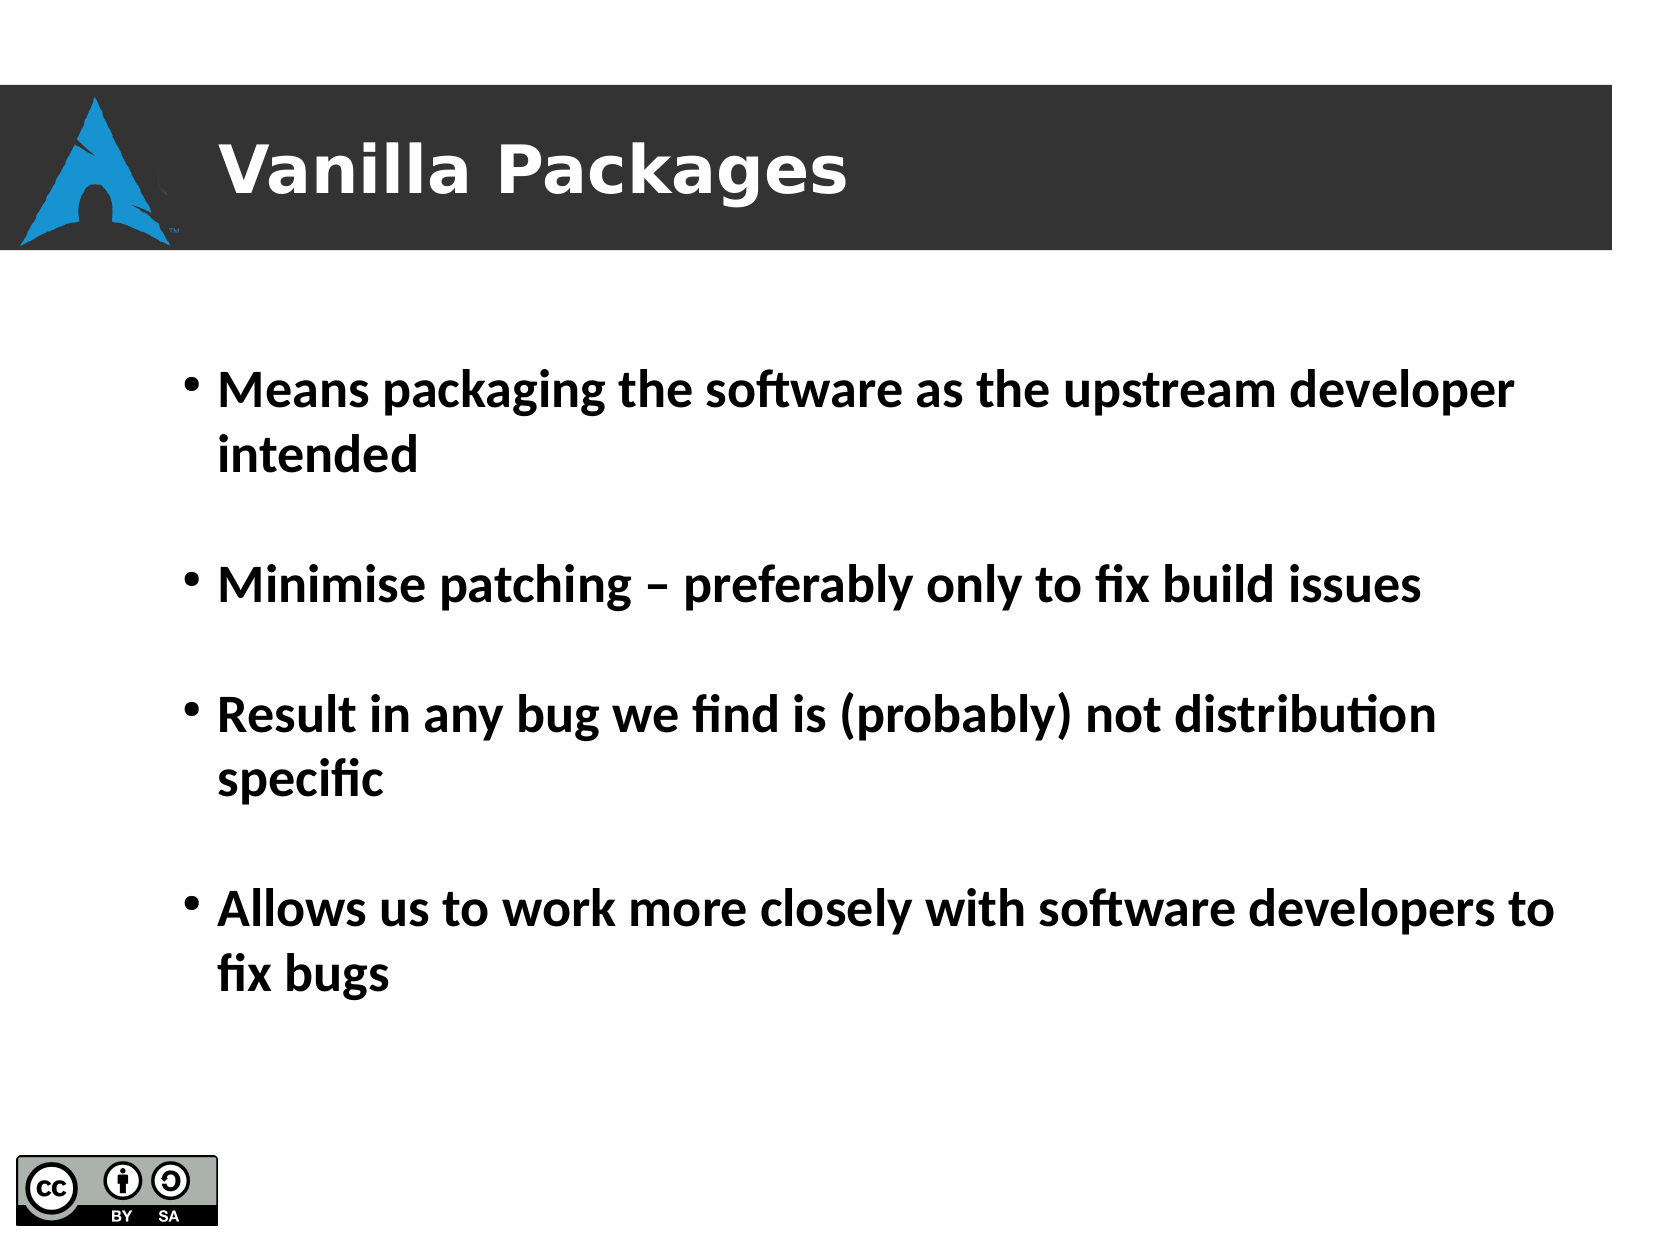

Vanilla Packages
#
Means packaging the software as the upstream developer intended
Minimise patching – preferably only to fix build issues
Result in any bug we find is (probably) not distribution specific
Allows us to work more closely with software developers to fix bugs